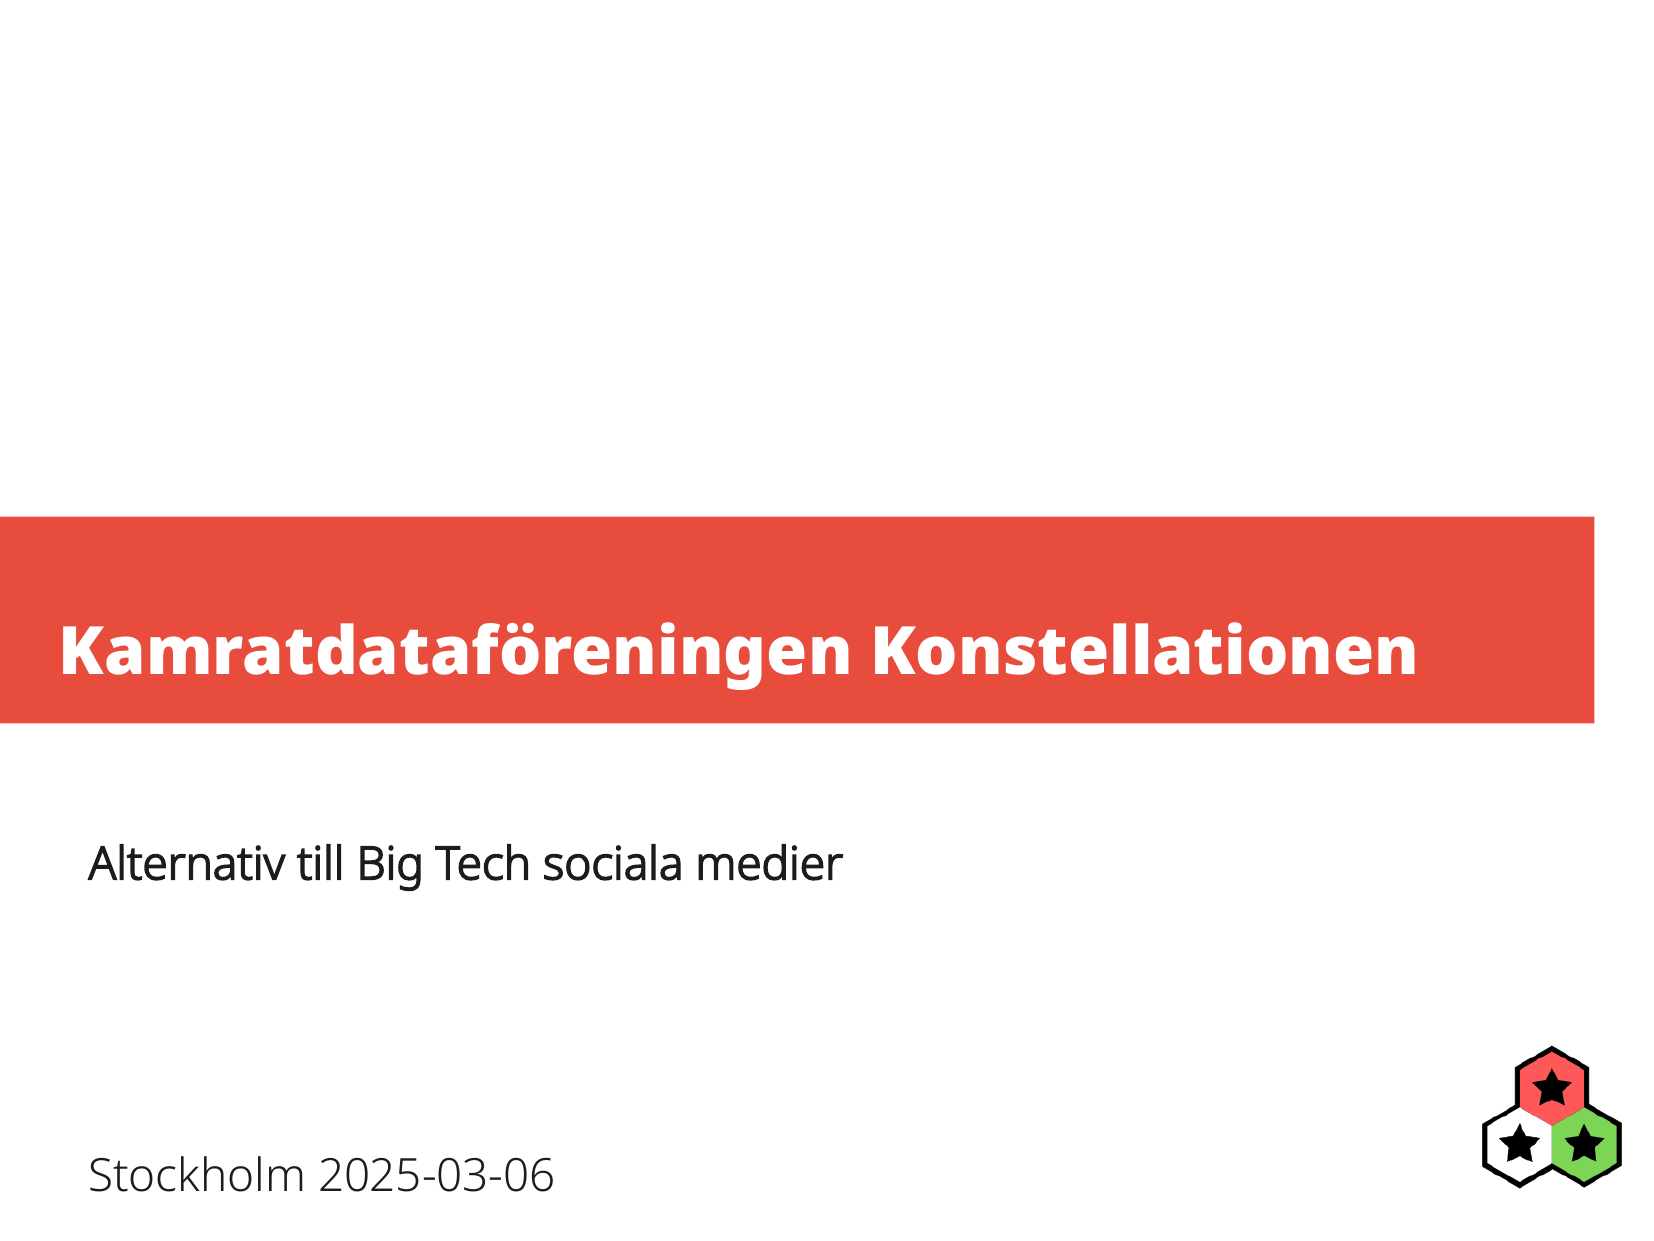

# Kamratdataföreningen Konstellationen
Alternativ till Big Tech sociala medier
Stockholm 2025-03-06